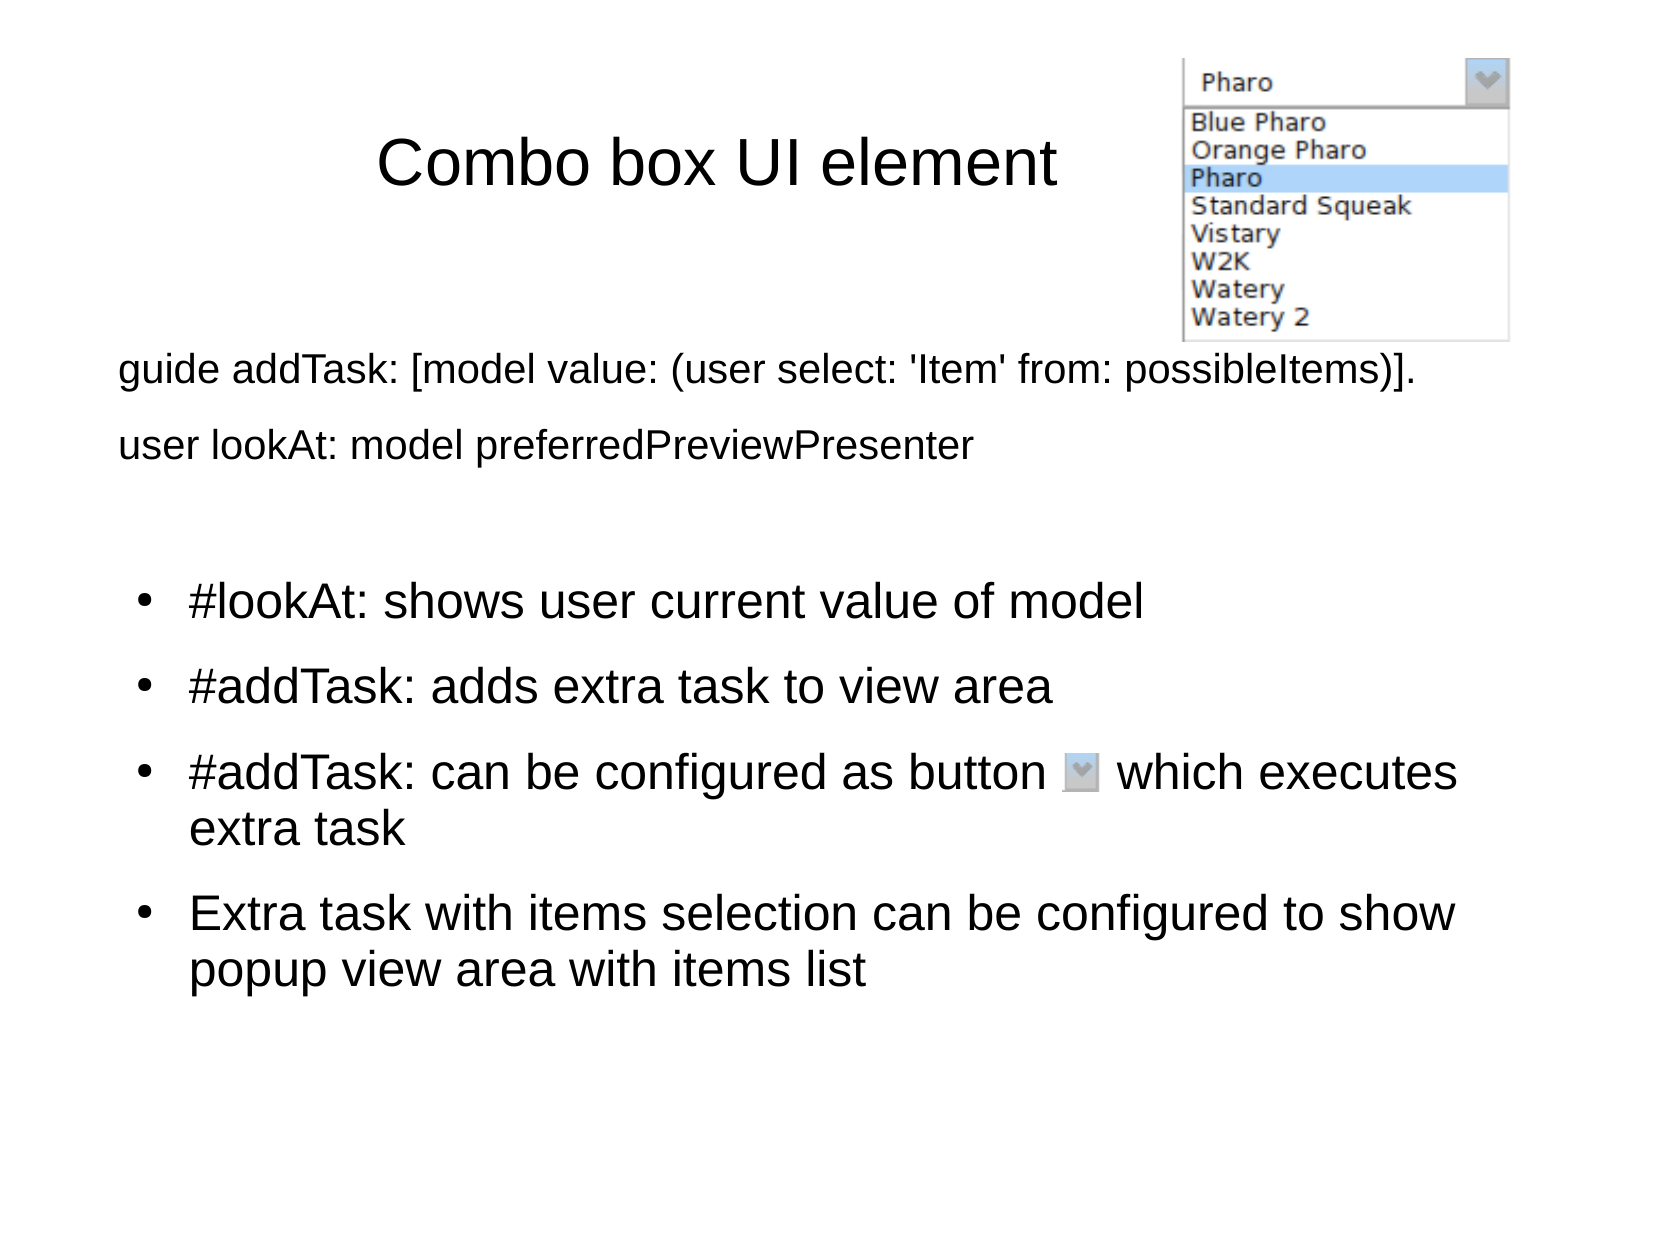

# Combo box UI element
guide addTask: [model value: (user select: 'Item' from: possibleItems)].
user lookAt: model preferredPreviewPresenter
#lookAt: shows user current value of model
#addTask: adds extra task to view area
#addTask: can be configured as button which executes extra task
Extra task with items selection can be configured to show popup view area with items list